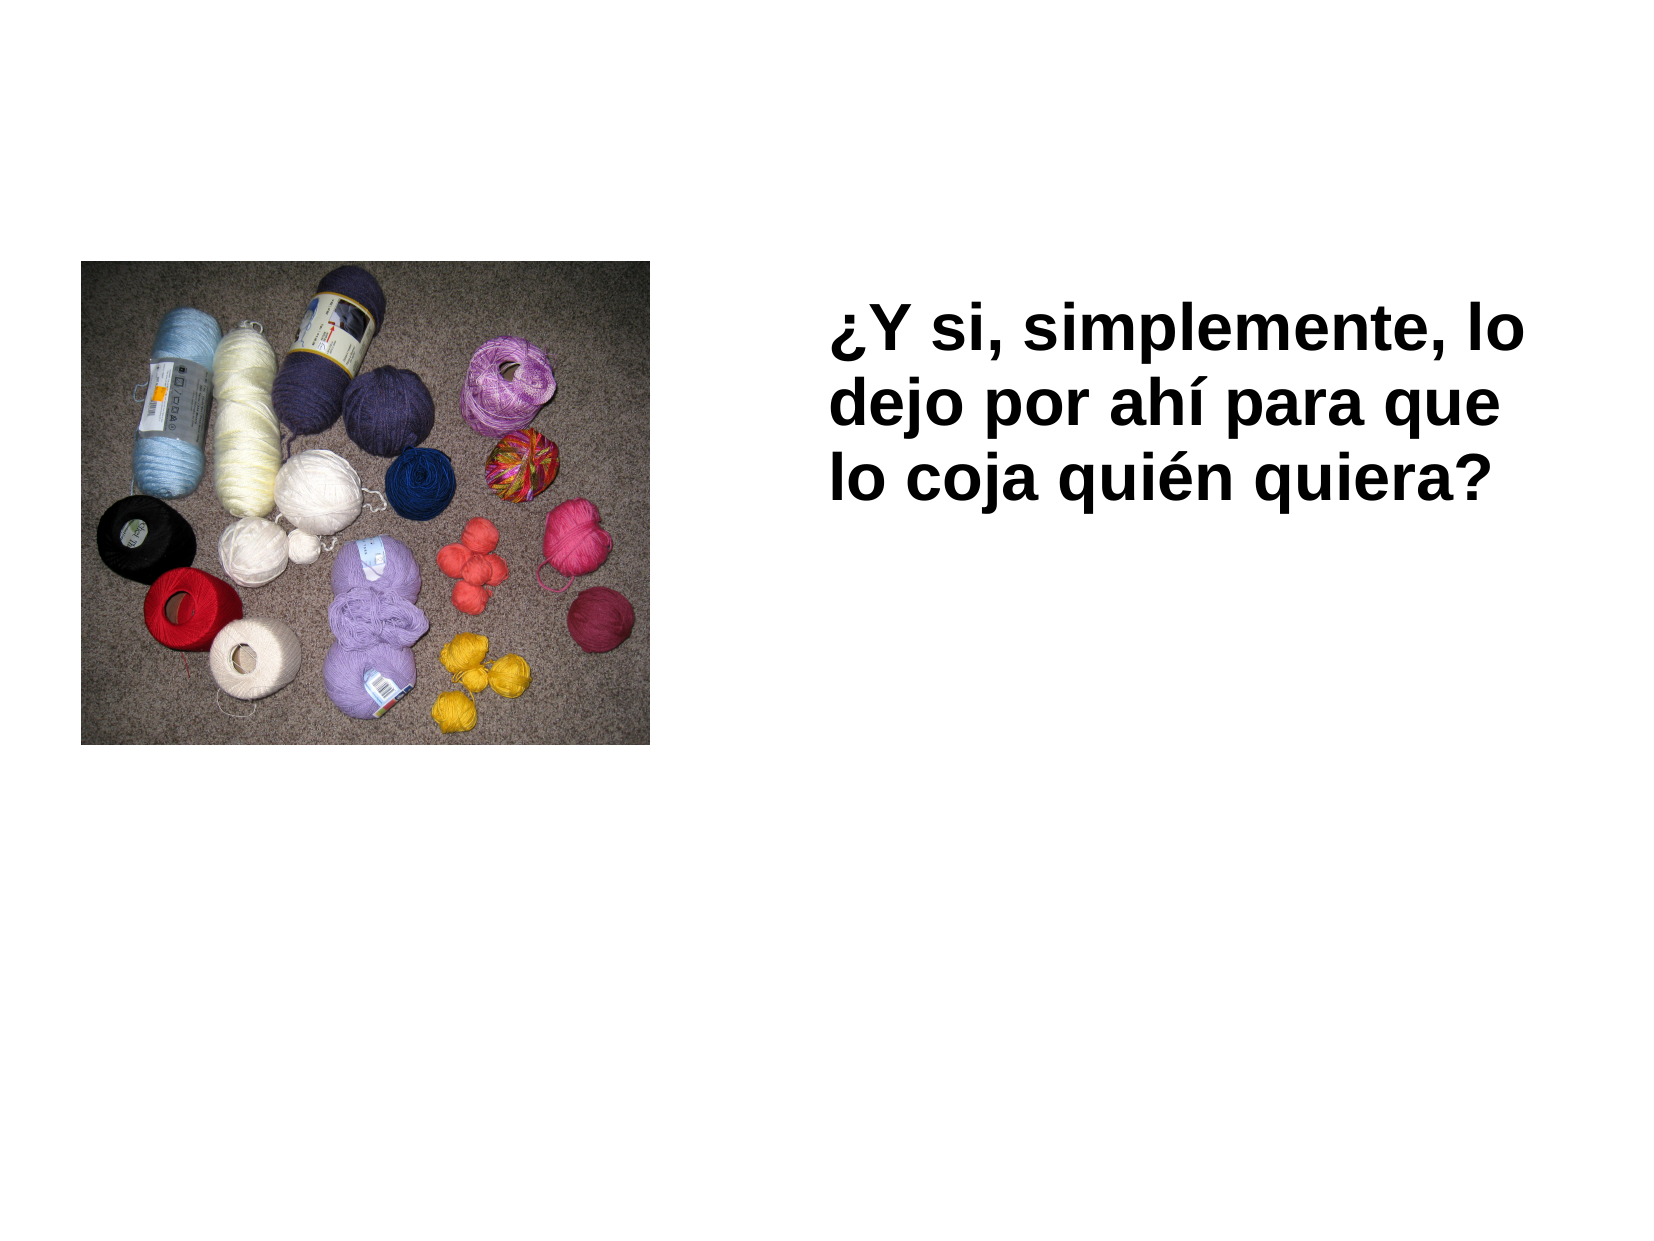

#
¿Y si, simplemente, lo dejo por ahí para que lo coja quién quiera?